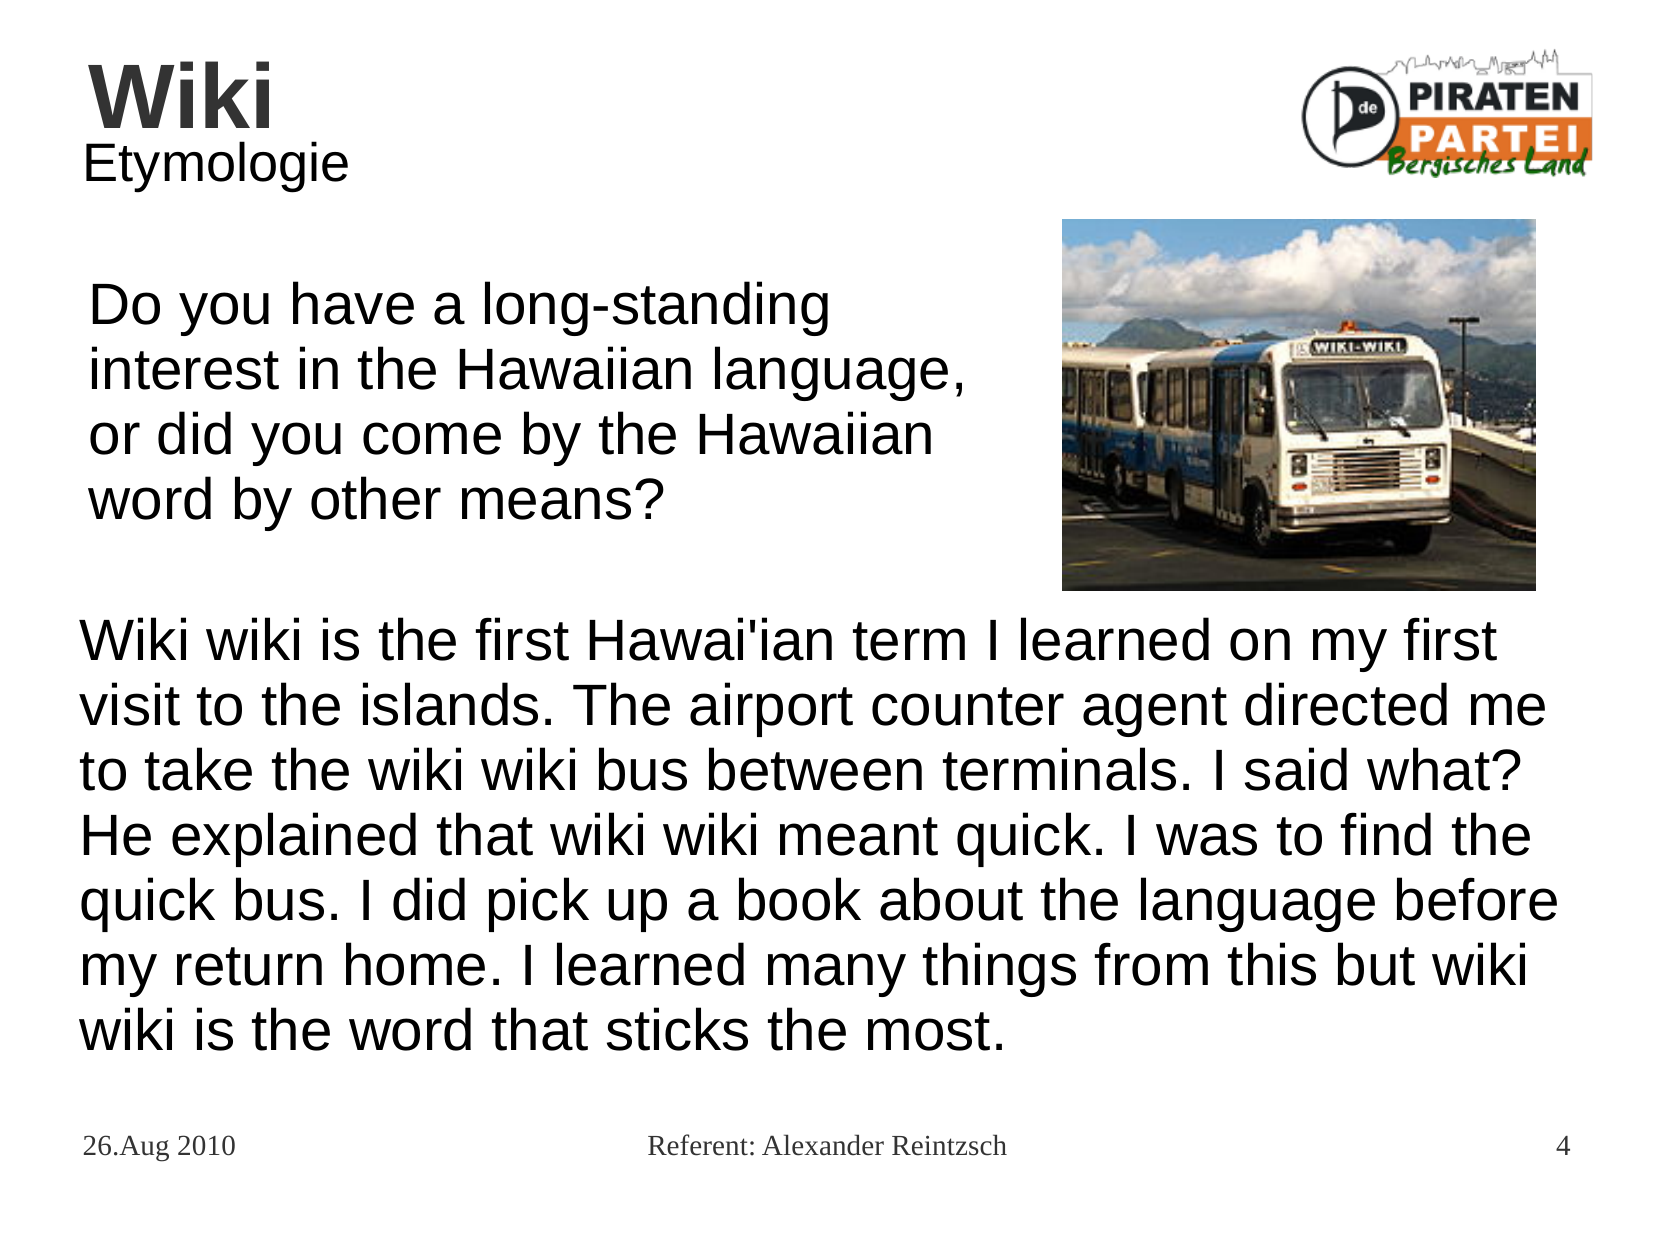

# Etymologie
Do you have a long-standing interest in the Hawaiian language, or did you come by the Hawaiian word by other means?
Wiki wiki is the first Hawai'ian term I learned on my first visit to the islands. The airport counter agent directed me to take the wiki wiki bus between terminals. I said what? He explained that wiki wiki meant quick. I was to find the quick bus. I did pick up a book about the language before my return home. I learned many things from this but wiki wiki is the word that sticks the most.
4